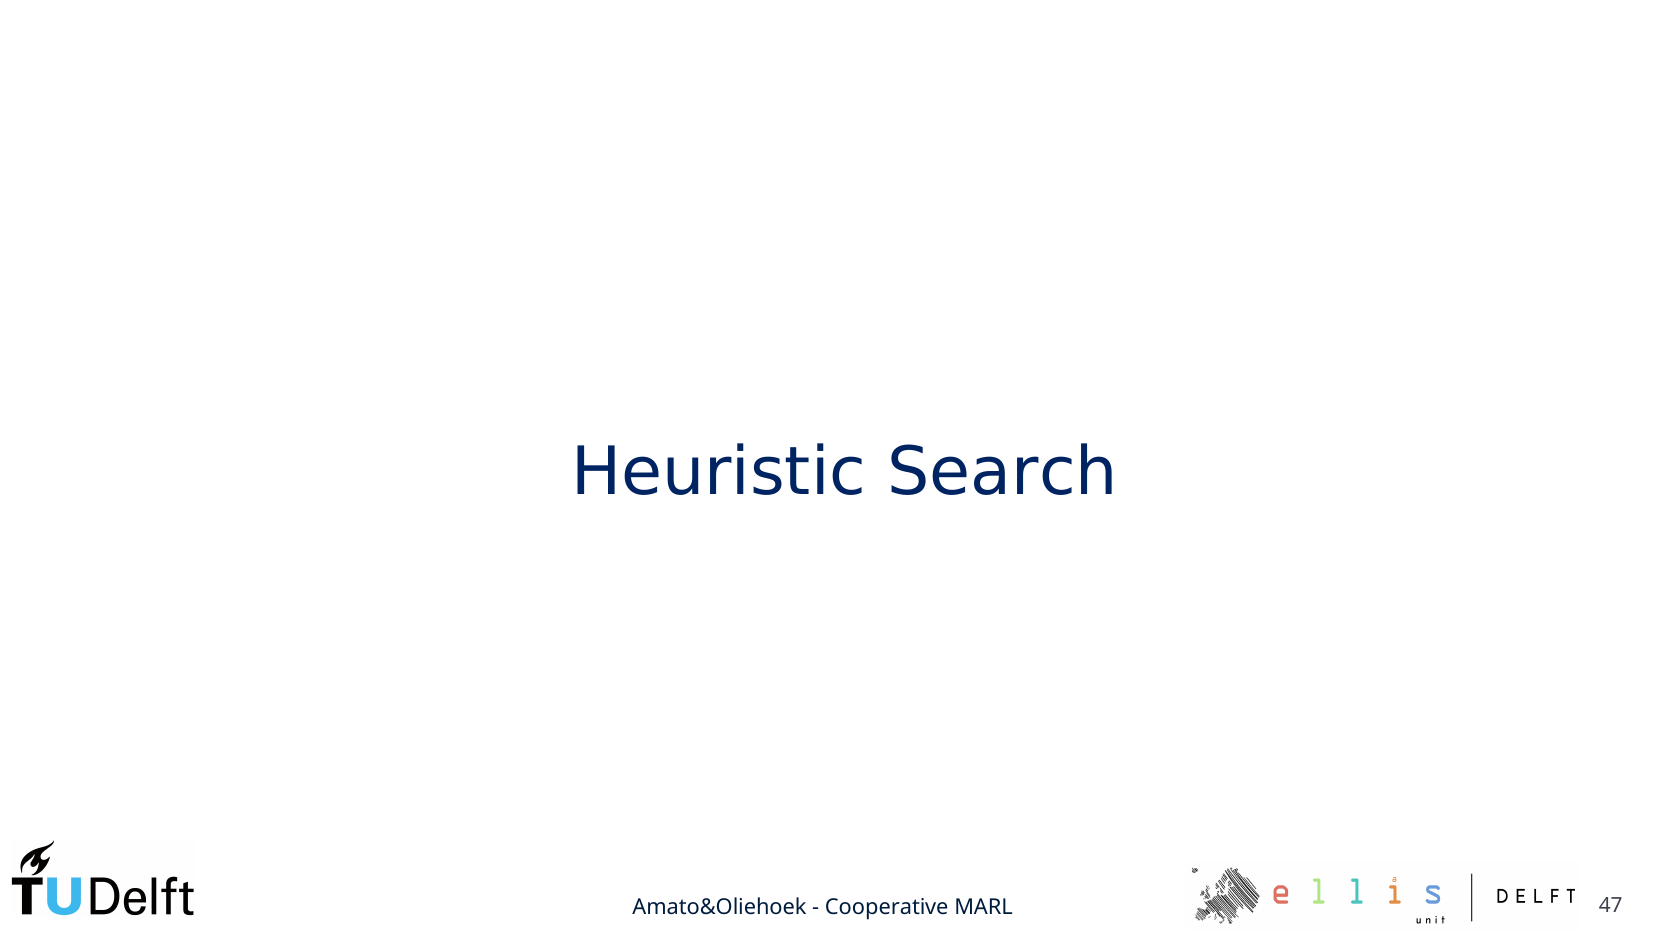

#
Heuristic Search
Amato&Oliehoek - Cooperative MARL